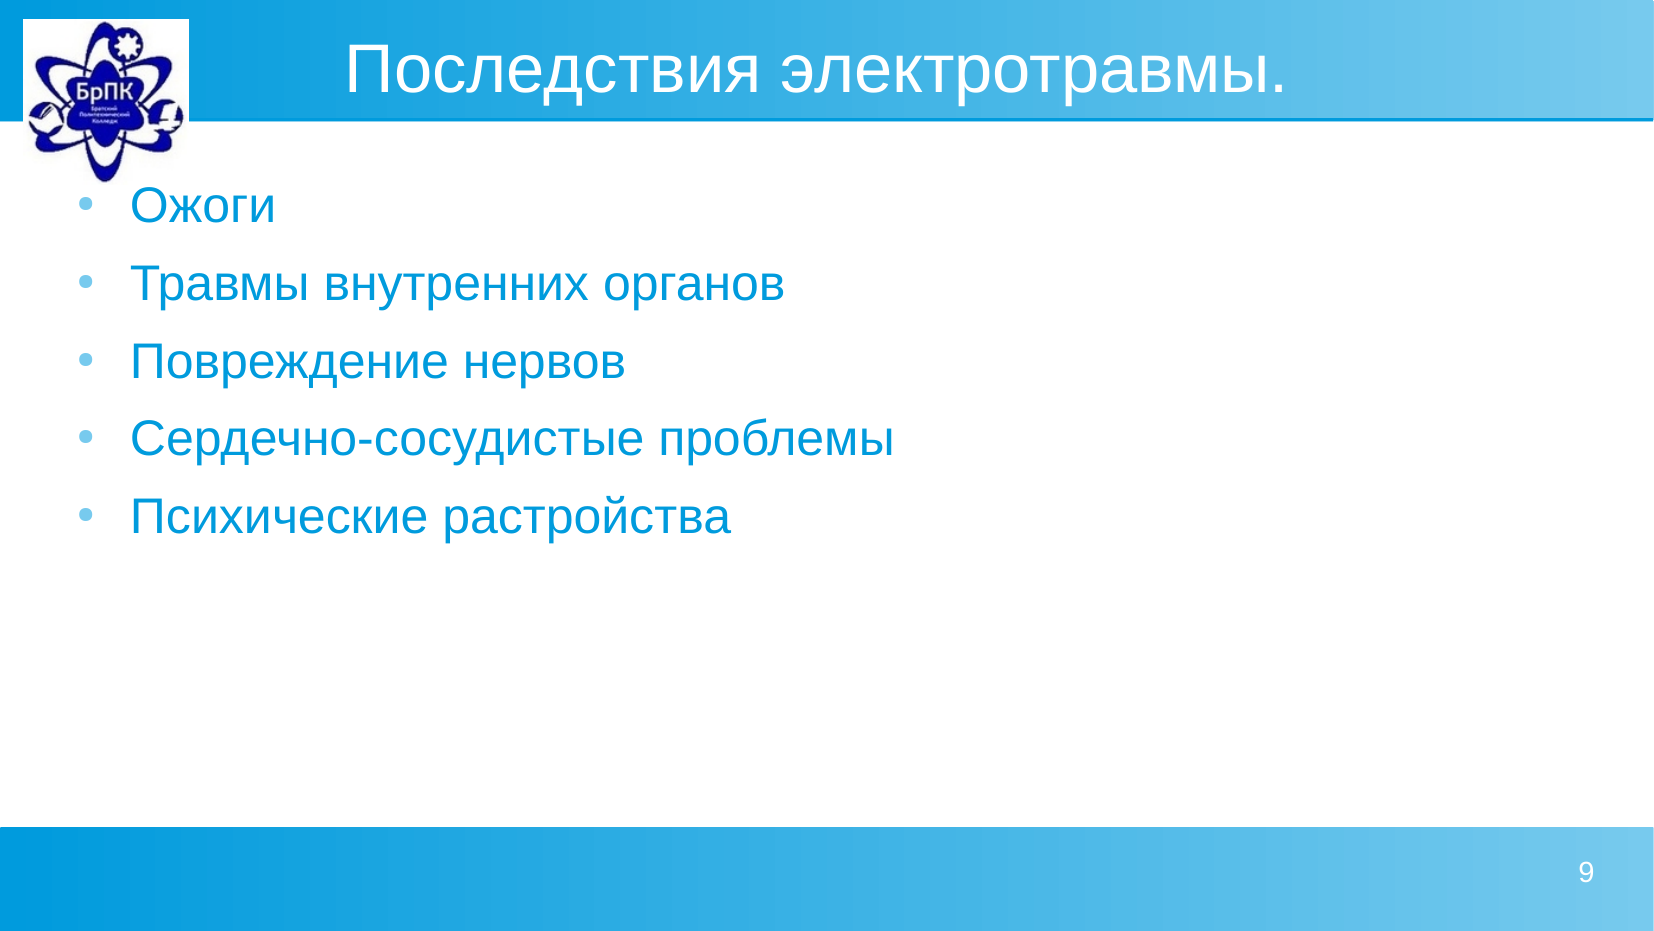

# Последствия электротравмы.
Ожоги
Травмы внутренних органов
Повреждение нервов
Сердечно-сосудистые проблемы
Психические растройства
9